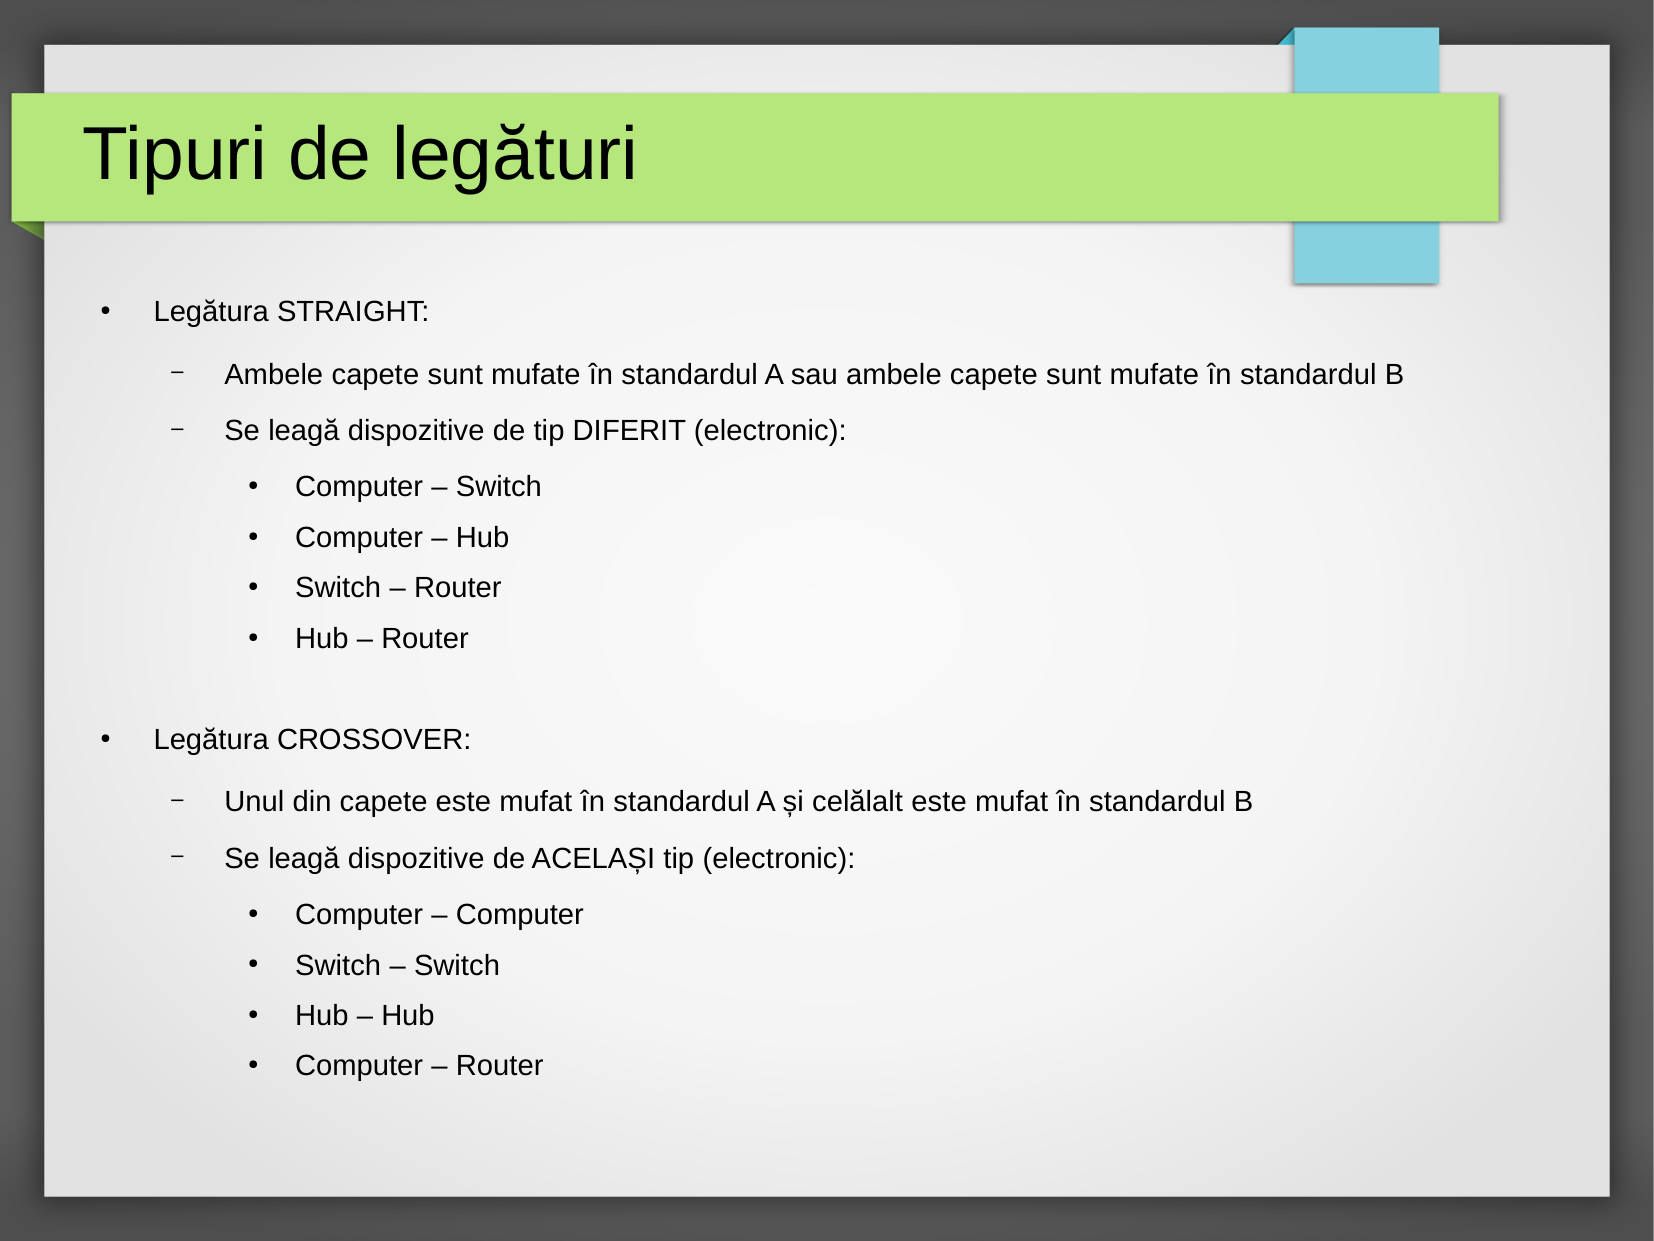

# Tipuri de legături
Legătura STRAIGHT:
Ambele capete sunt mufate în standardul A sau ambele capete sunt mufate în standardul B
Se leagă dispozitive de tip DIFERIT (electronic):
Computer – Switch
Computer – Hub
Switch – Router
Hub – Router
Legătura CROSSOVER:
Unul din capete este mufat în standardul A și celălalt este mufat în standardul B
Se leagă dispozitive de ACELAȘI tip (electronic):
Computer – Computer
Switch – Switch
Hub – Hub
Computer – Router